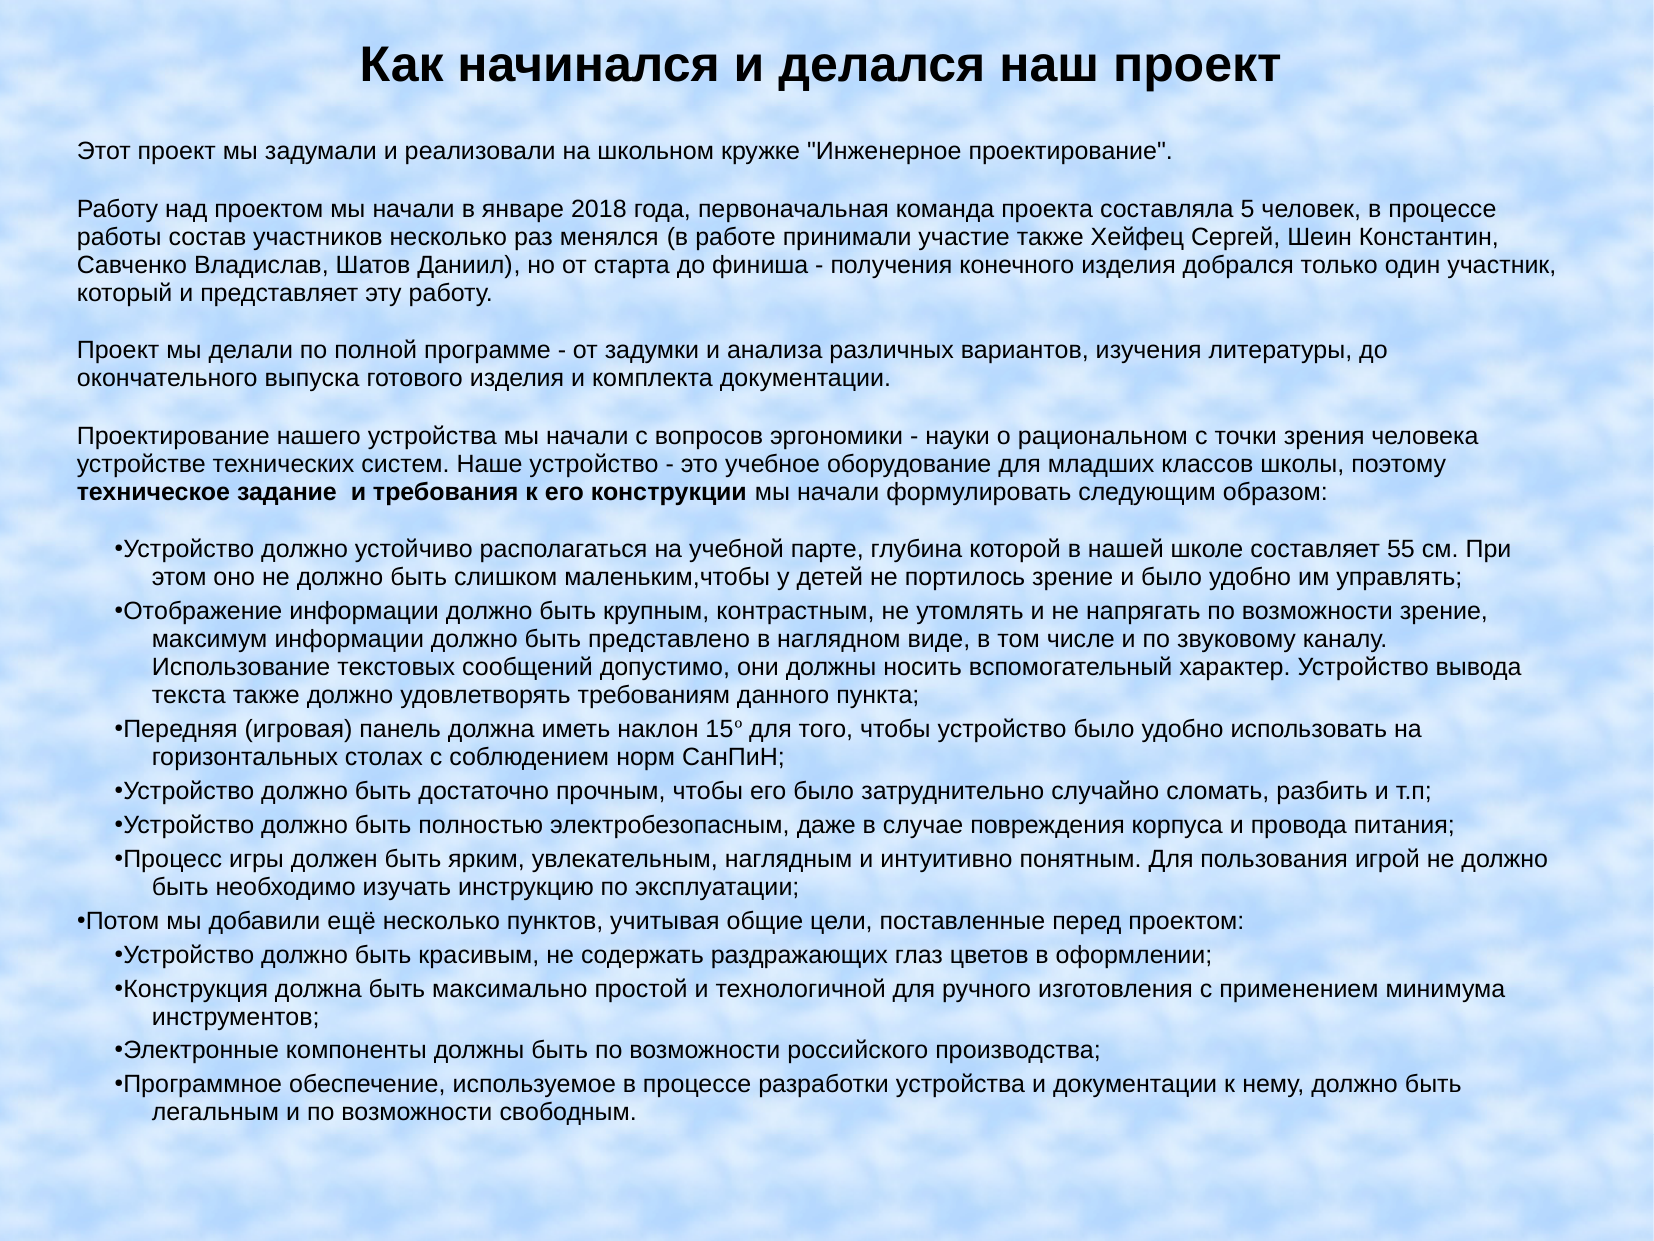

# Как начинался и делался наш проект
Этот проект мы задумали и реализовали на школьном кружке "Инженерное проектирование".
Работу над проектом мы начали в январе 2018 года, первоначальная команда проекта составляла 5 человек, в процессе работы состав участников несколько раз менялся (в работе принимали участие также Хейфец Сергей, Шеин Константин, Савченко Владислав, Шатов Даниил), но от старта до финиша - получения конечного изделия добрался только один участник, который и представляет эту работу.
Проект мы делали по полной программе - от задумки и анализа различных вариантов, изучения литературы, до окончательного выпуска готового изделия и комплекта документации.
Проектирование нашего устройства мы начали с вопросов эргономики - науки о рациональном с точки зрения человека устройстве технических систем. Наше устройство - это учебное оборудование для младших классов школы, поэтому техническое задание и требования к его конструкции мы начали формулировать следующим образом:
Устройство должно устойчиво располагаться на учебной парте, глубина которой в нашей школе составляет 55 см. При этом оно не должно быть слишком маленьким,чтобы у детей не портилось зрение и было удобно им управлять;
Отображение информации должно быть крупным, контрастным, не утомлять и не напрягать по возможности зрение, максимум информации должно быть представлено в наглядном виде, в том числе и по звуковому каналу. Использование текстовых сообщений допустимо, они должны носить вспомогательный характер. Устройство вывода текста также должно удовлетворять требованиям данного пункта;
Передняя (игровая) панель должна иметь наклон 15º для того, чтобы устройство было удобно использовать на горизонтальных столах с соблюдением норм СанПиН;
Устройство должно быть достаточно прочным, чтобы его было затруднительно случайно сломать, разбить и т.п;
Устройство должно быть полностью электробезопасным, даже в случае повреждения корпуса и провода питания;
Процесс игры должен быть ярким, увлекательным, наглядным и интуитивно понятным. Для пользования игрой не должно быть необходимо изучать инструкцию по эксплуатации;
Потом мы добавили ещё несколько пунктов, учитывая общие цели, поставленные перед проектом:
Устройство должно быть красивым, не содержать раздражающих глаз цветов в оформлении;
Конструкция должна быть максимально простой и технологичной для ручного изготовления с применением минимума инструментов;
Электронные компоненты должны быть по возможности российского производства;
Программное обеспечение, используемое в процессе разработки устройства и документации к нему, должно быть легальным и по возможности свободным.